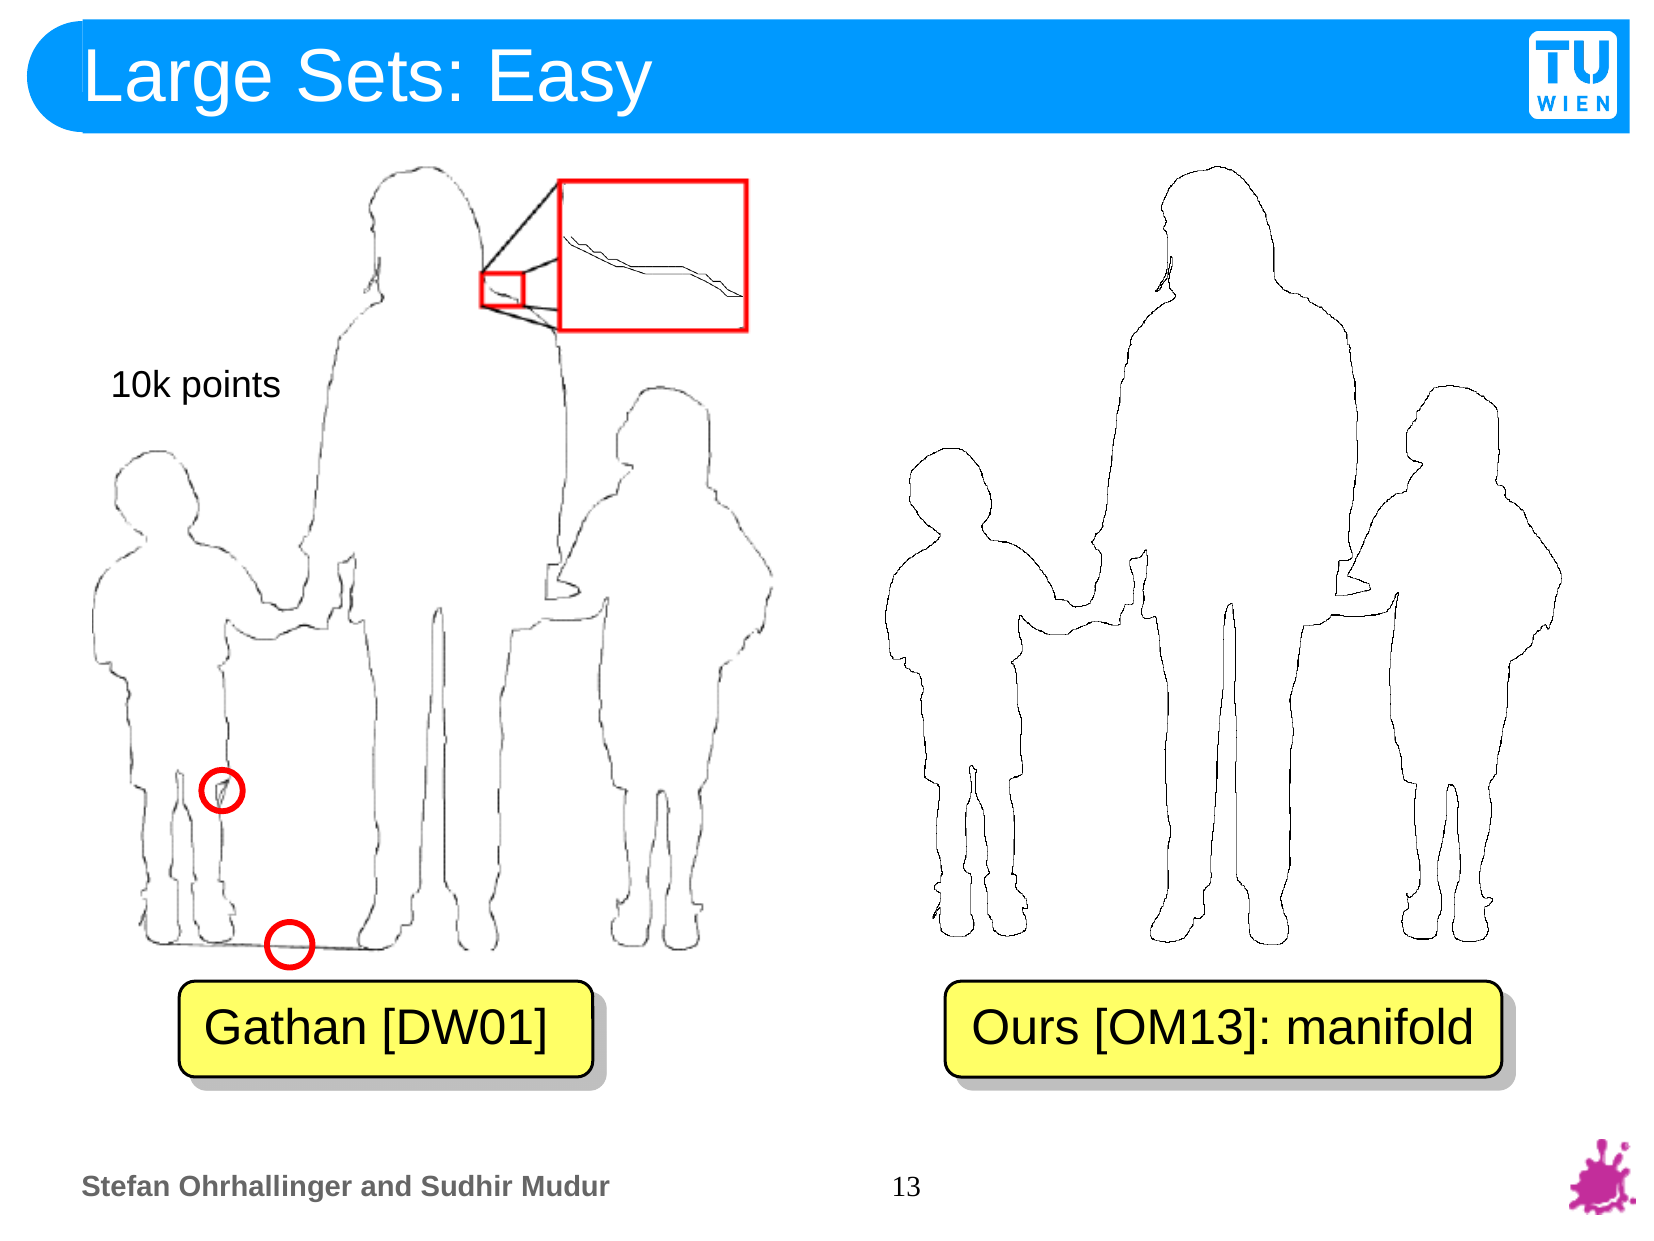

# Large Sets: Easy
10k points
Gathan [DW01]
Ours [OM13]: manifold
13